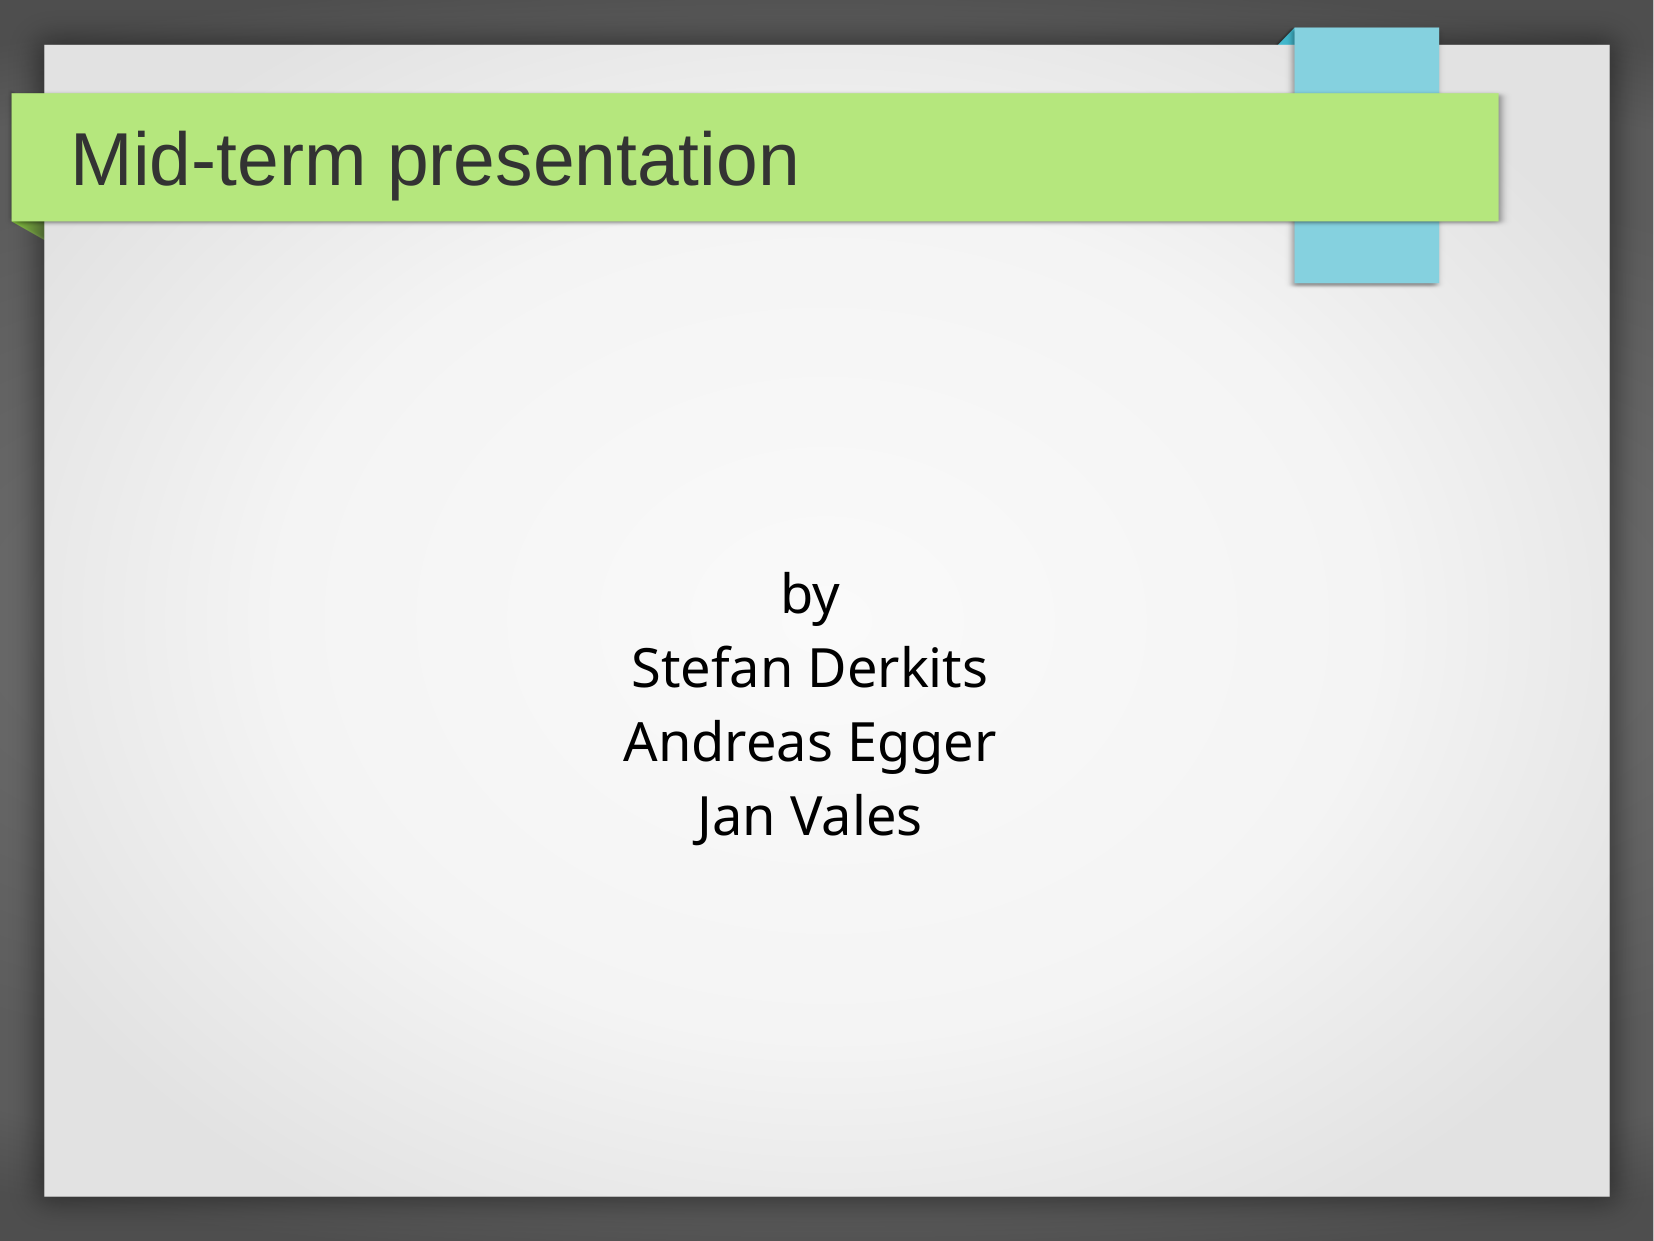

# Mid-term presentation
by
Stefan Derkits
Andreas Egger
Jan Vales